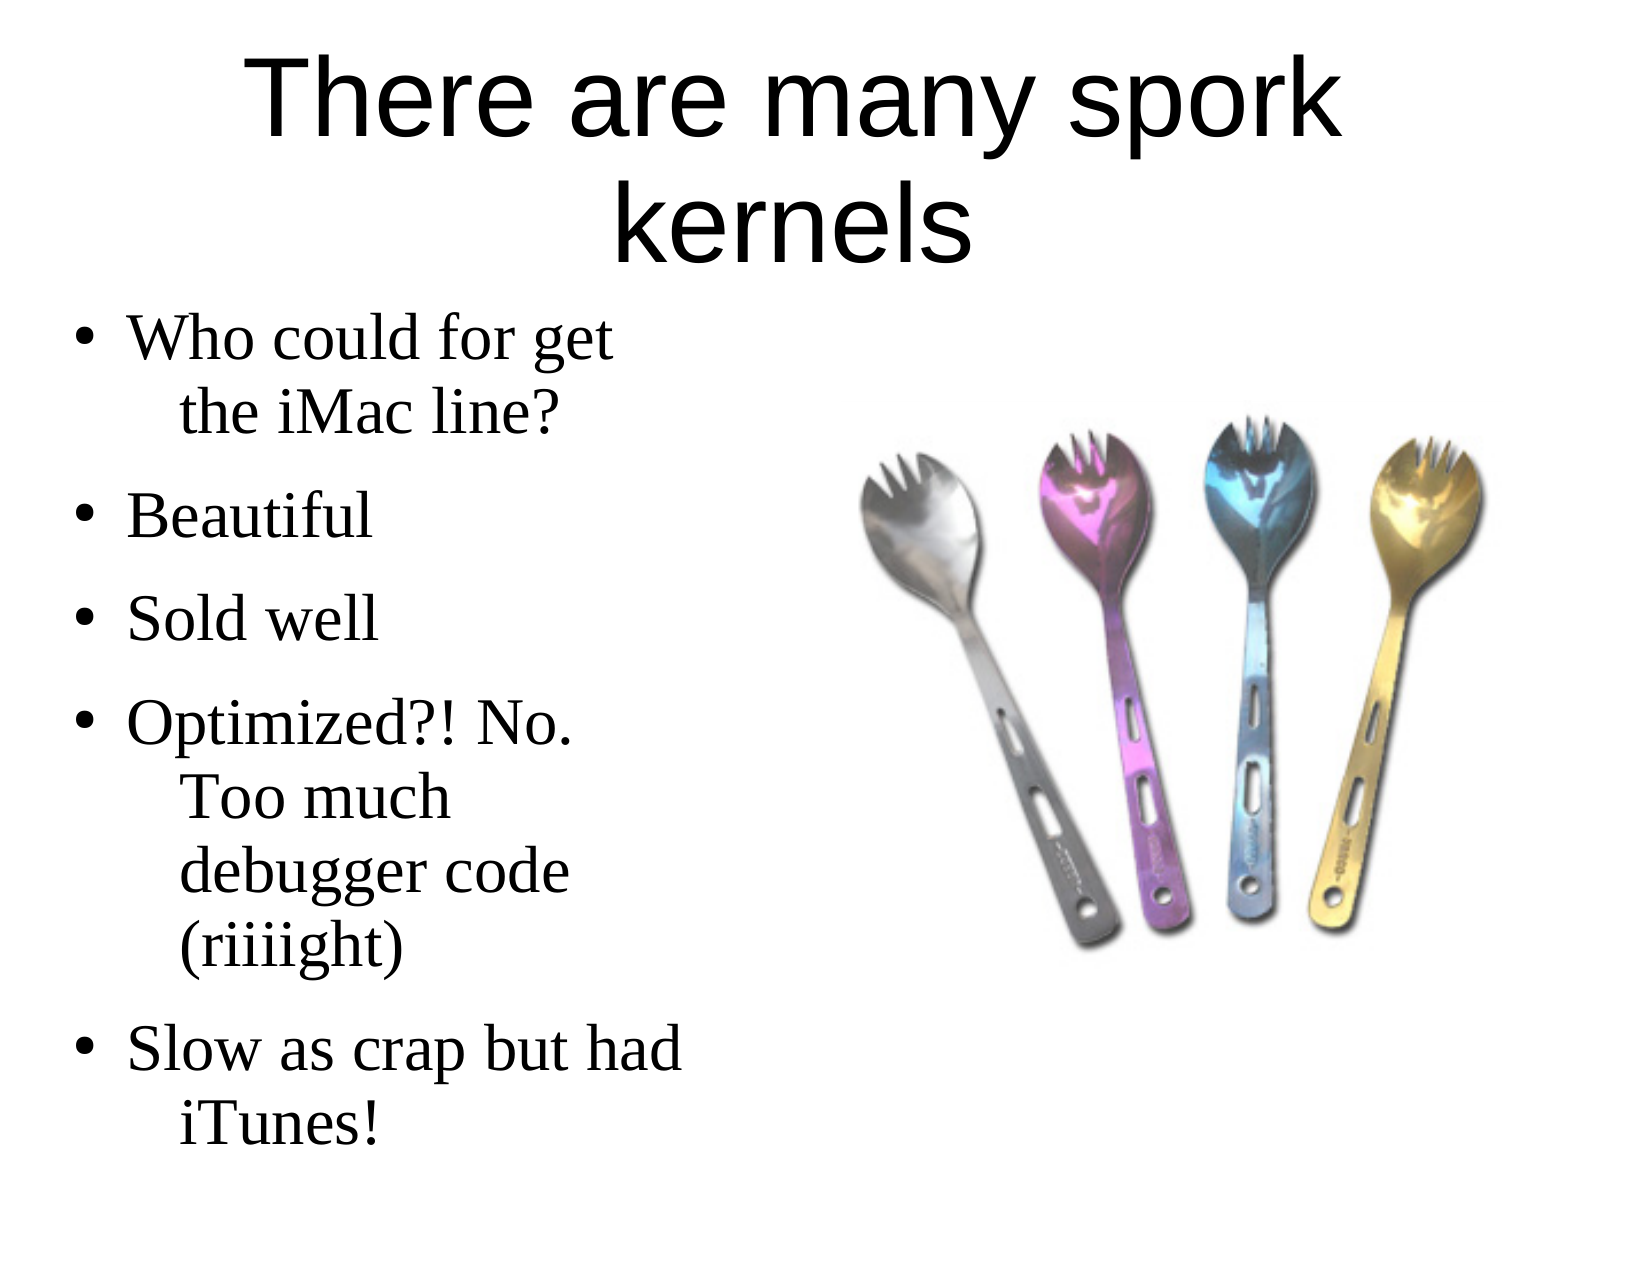

# There are many spork kernels
Who could for get the iMac line?
Beautiful
Sold well
Optimized?! No. Too much debugger code (riiiight)
Slow as crap but had iTunes!